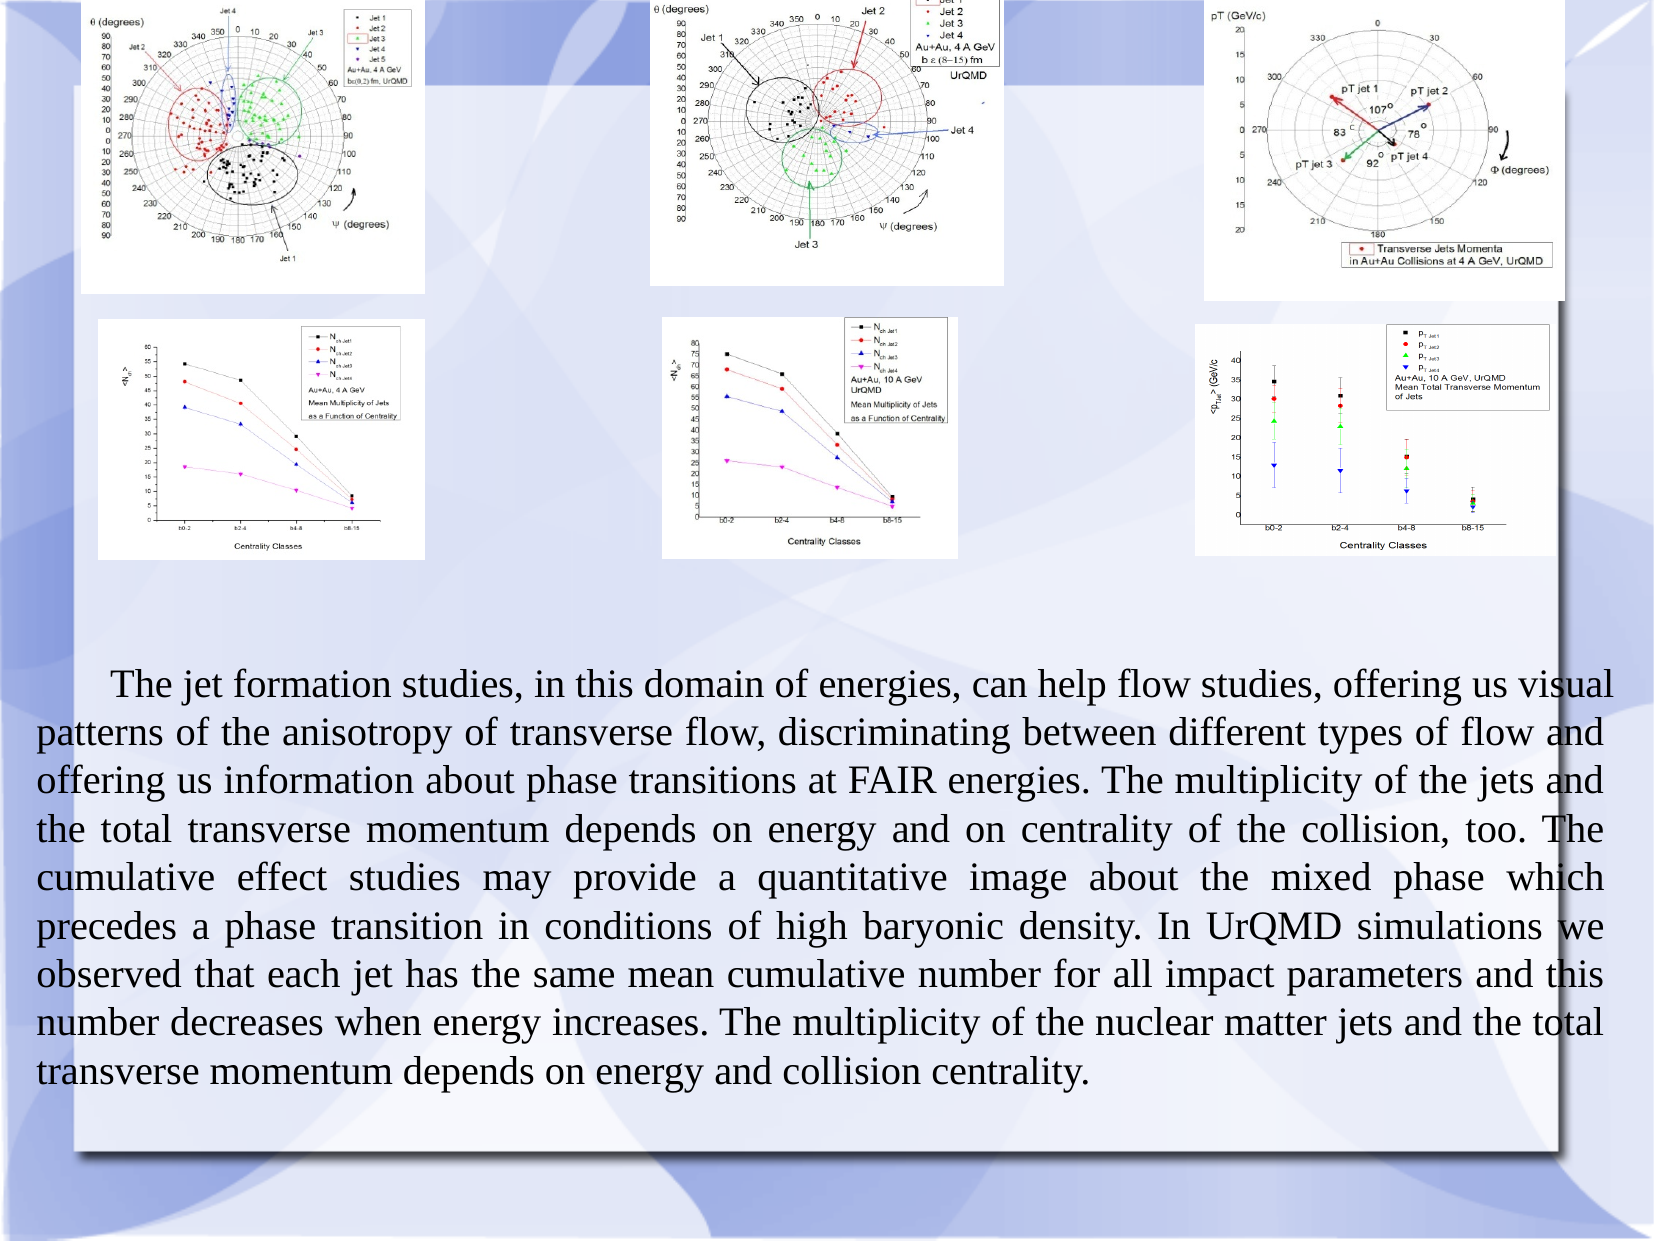

The jet formation studies, in this domain of energies, can help flow studies, offering us visual patterns of the anisotropy of transverse flow, discriminating between different types of flow and offering us information about phase transitions at FAIR energies. The multiplicity of the jets and the total transverse momentum depends on energy and on centrality of the collision, too. The cumulative effect studies may provide a quantitative image about the mixed phase which precedes a phase transition in conditions of high baryonic density. In UrQMD simulations we observed that each jet has the same mean cumulative number for all impact parameters and this number decreases when energy increases. The multiplicity of the nuclear matter jets and the total transverse momentum depends on energy and collision centrality.